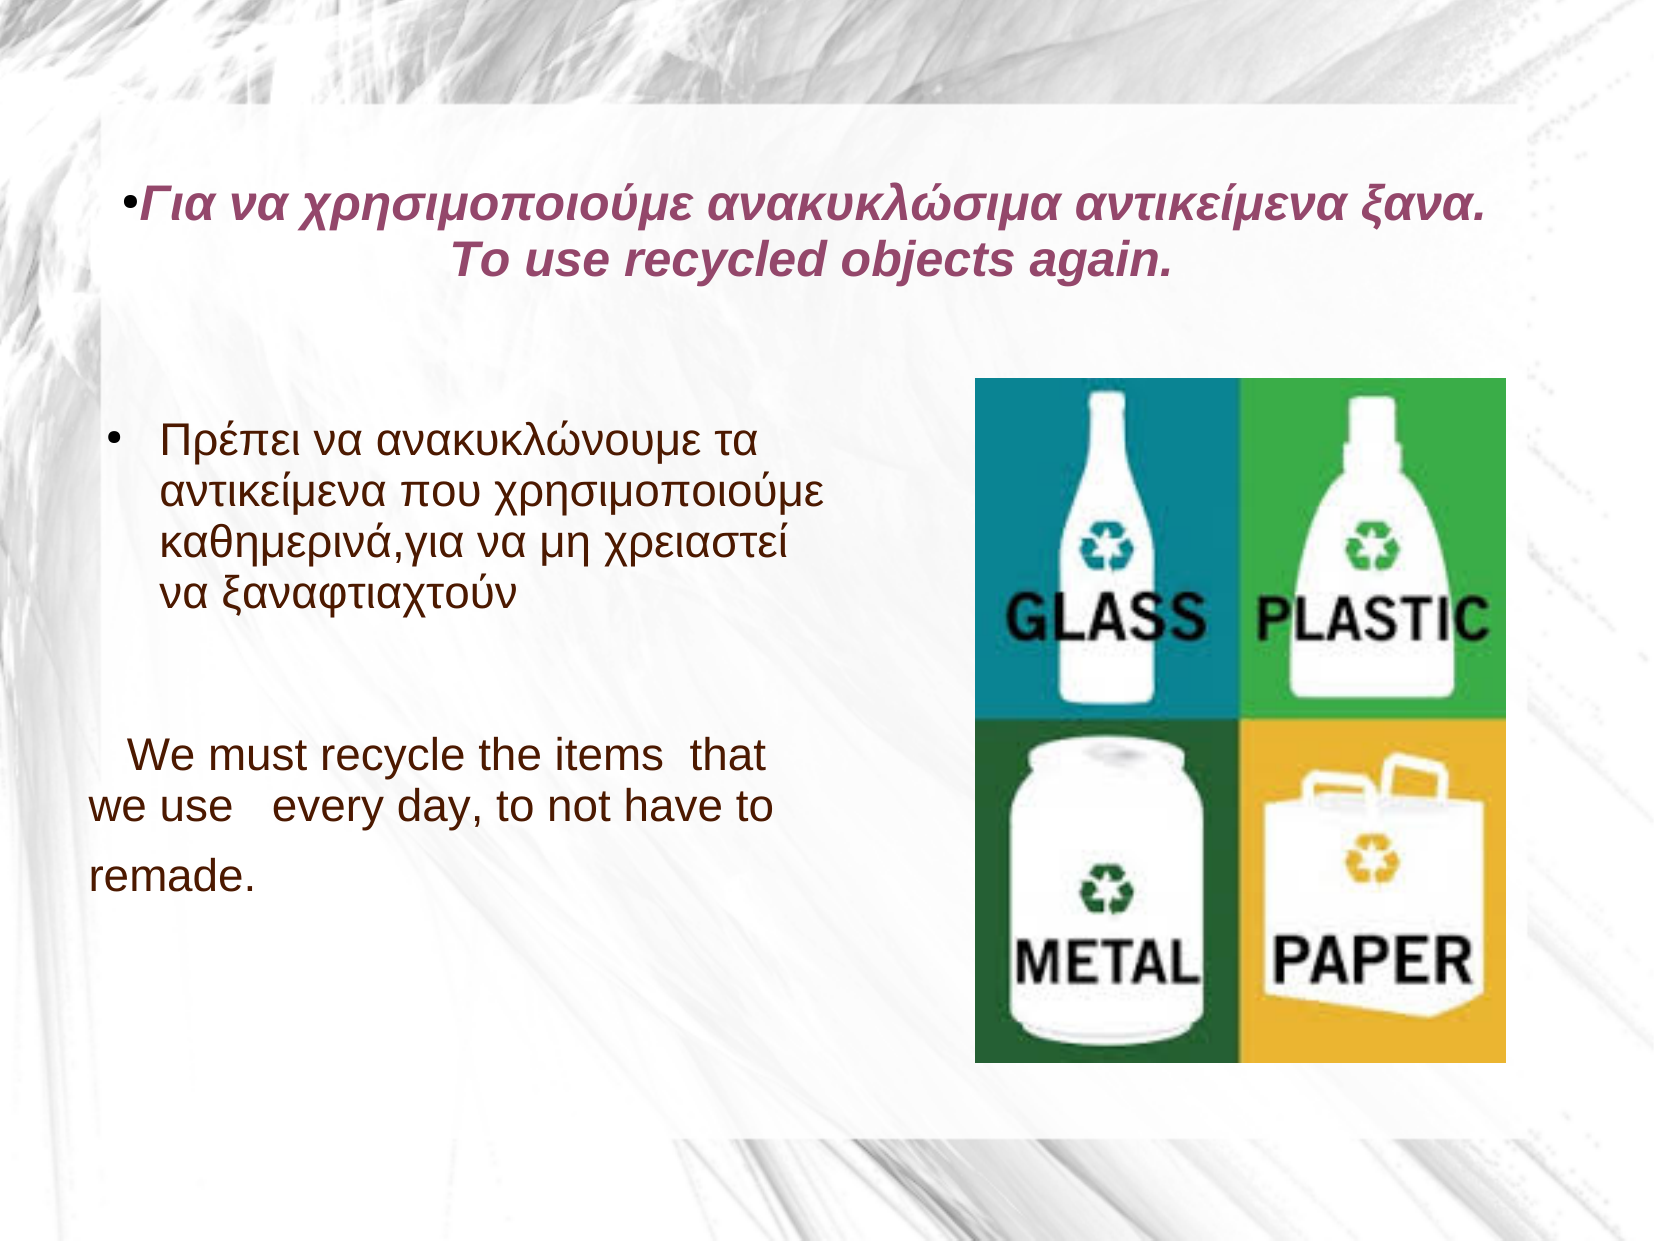

# Για να χρησιμοποιούμε ανακυκλώσιμα αντικείμενα ξανα. To use recycled objects again.
Πρέπει να ανακυκλώνουμε τα αντικείμενα που χρησιμοποιούμε καθημερινά,για να μη χρειαστεί να ξαναφτιαχτούν
 We must recycle the items that we use every day, to not have to remade.